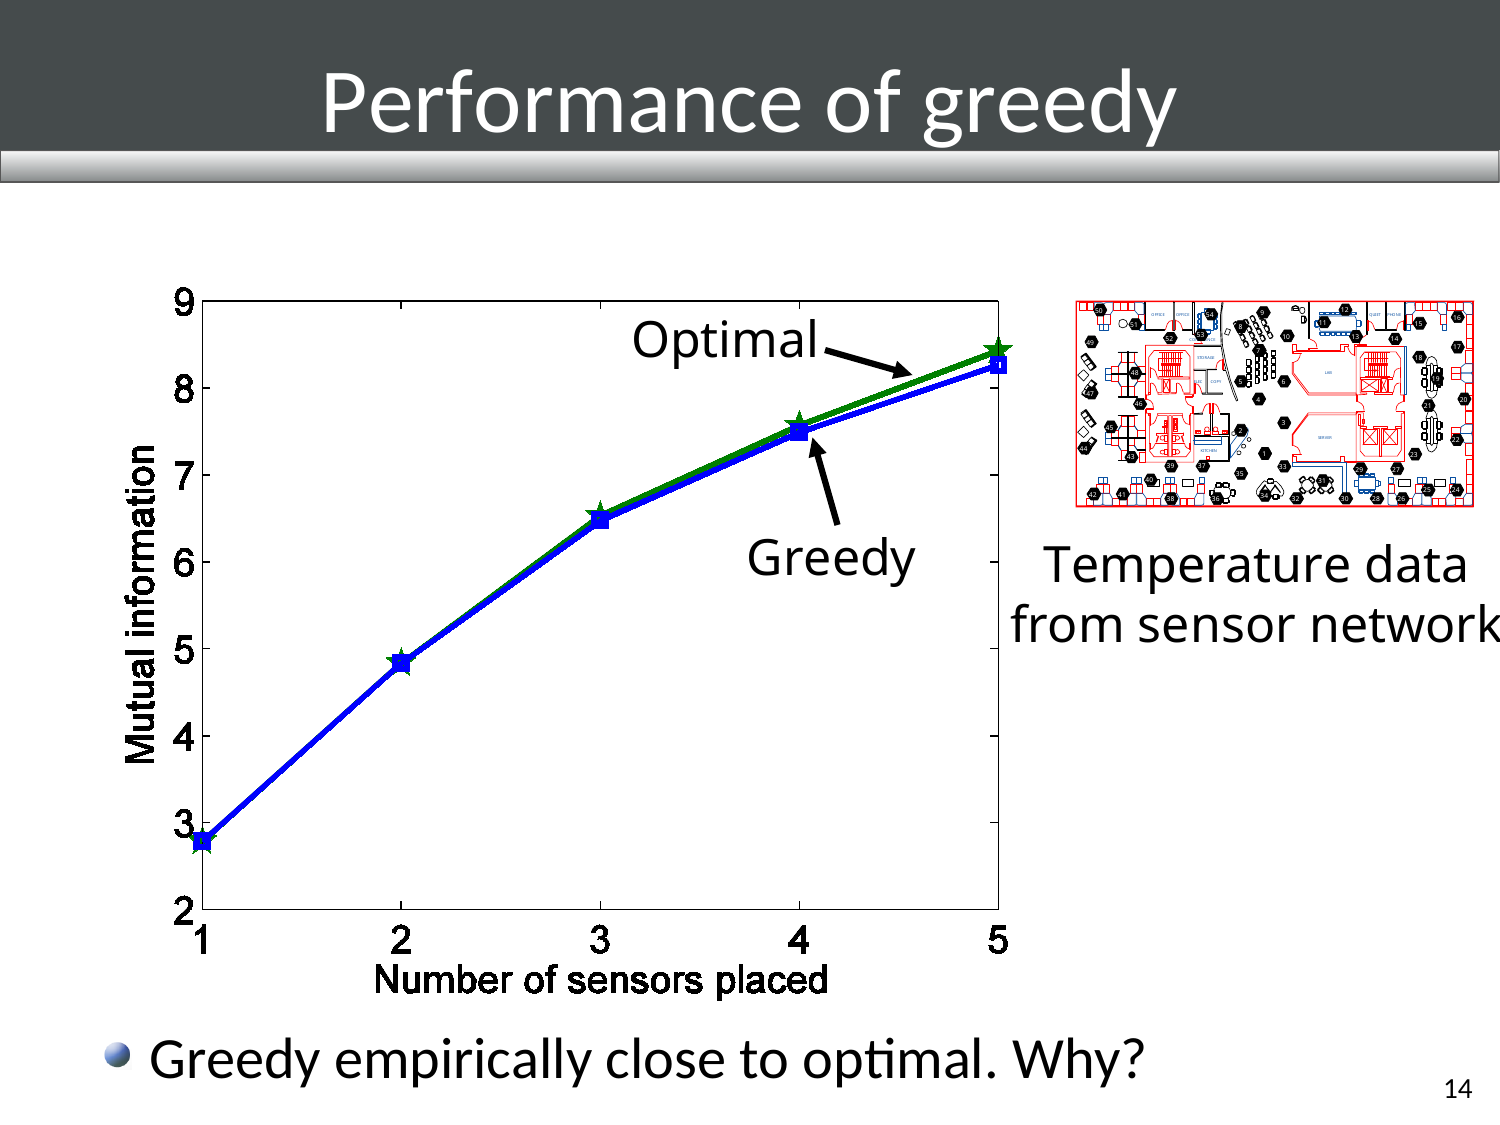

# Performance of greedy
Optimal
Greedy
Temperature data
from sensor network
Greedy empirically close to optimal. Why?